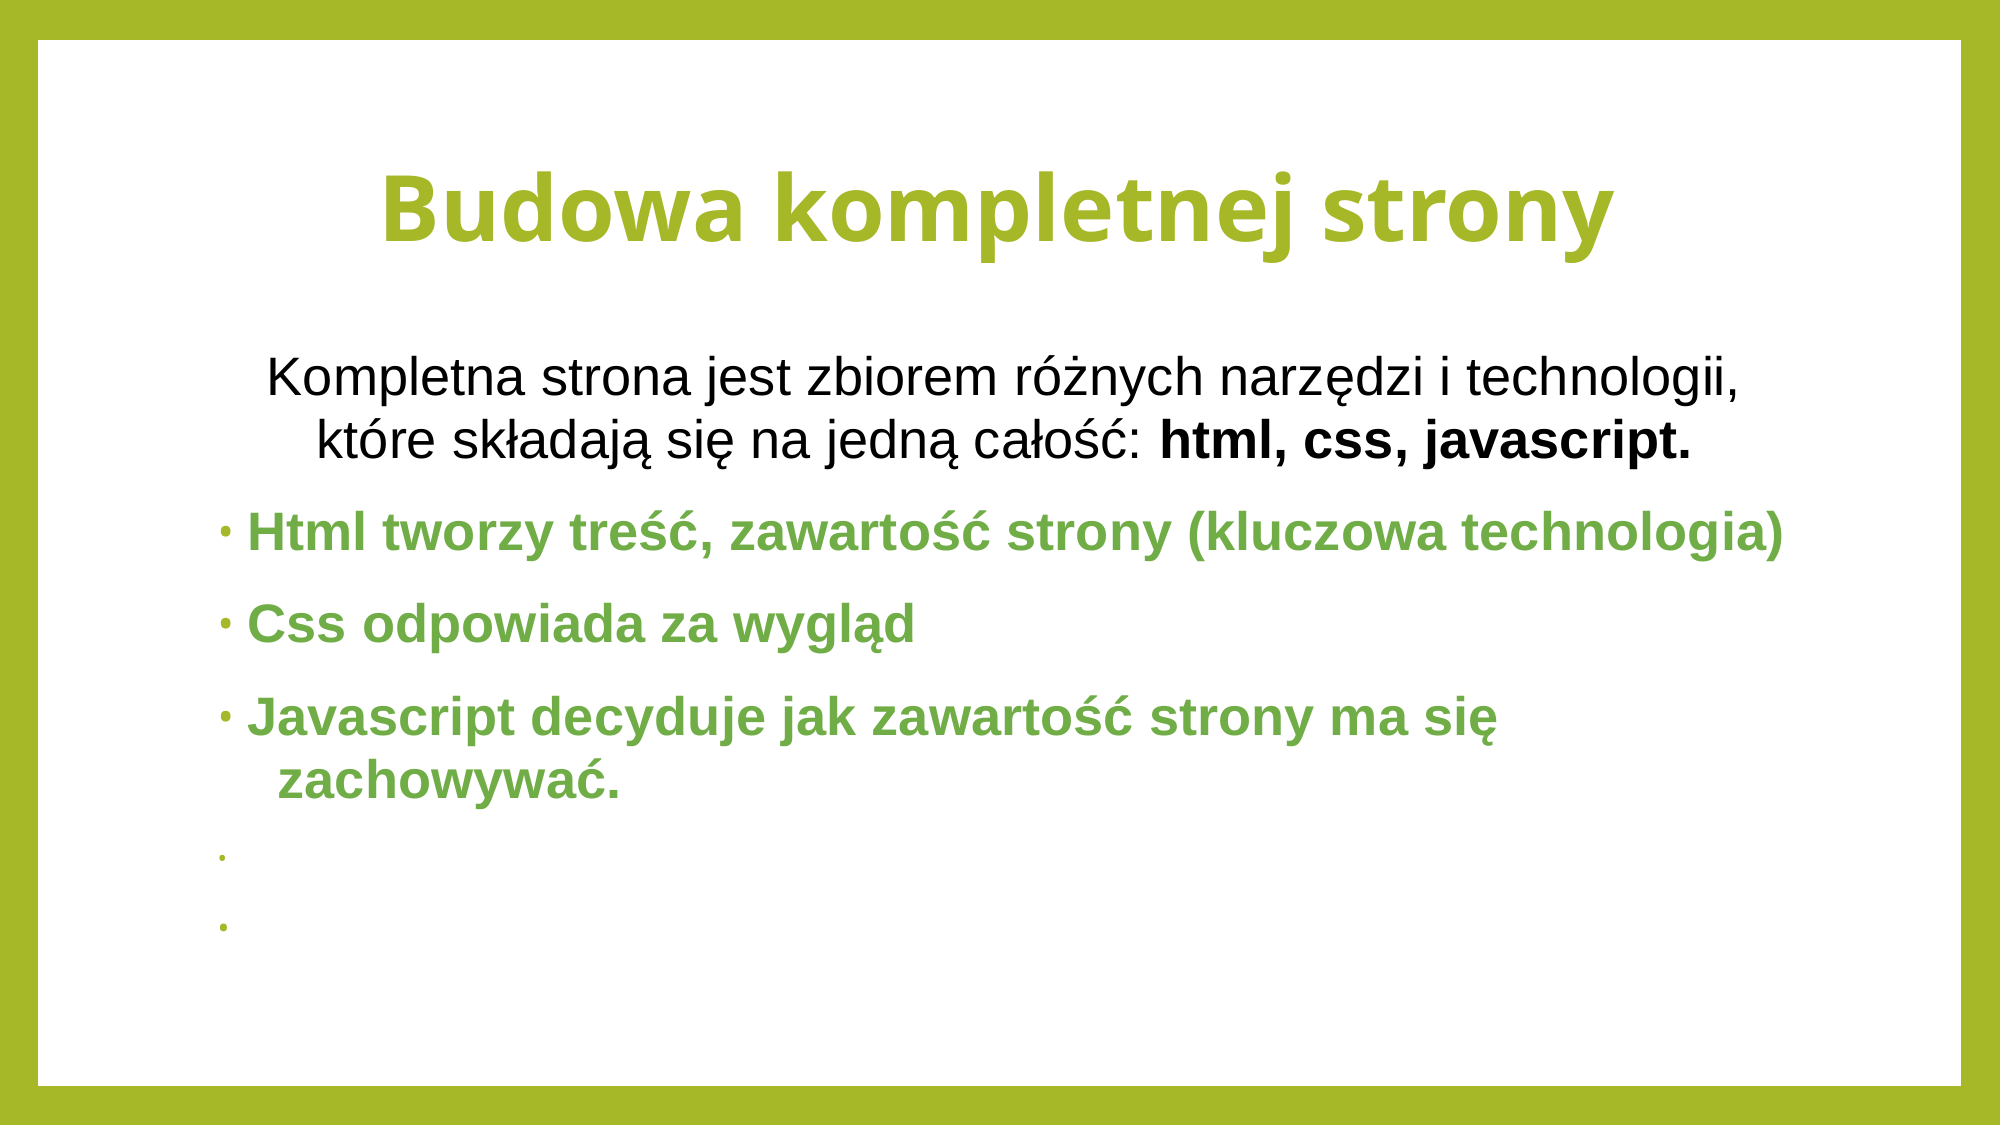

# Budowa kompletnej strony
Kompletna strona jest zbiorem różnych narzędzi i technologii, które składają się na jedną całość: html, css, javascript.
Html tworzy treść, zawartość strony (kluczowa technologia)
Css odpowiada za wygląd
Javascript decyduje jak zawartość strony ma się zachowywać.